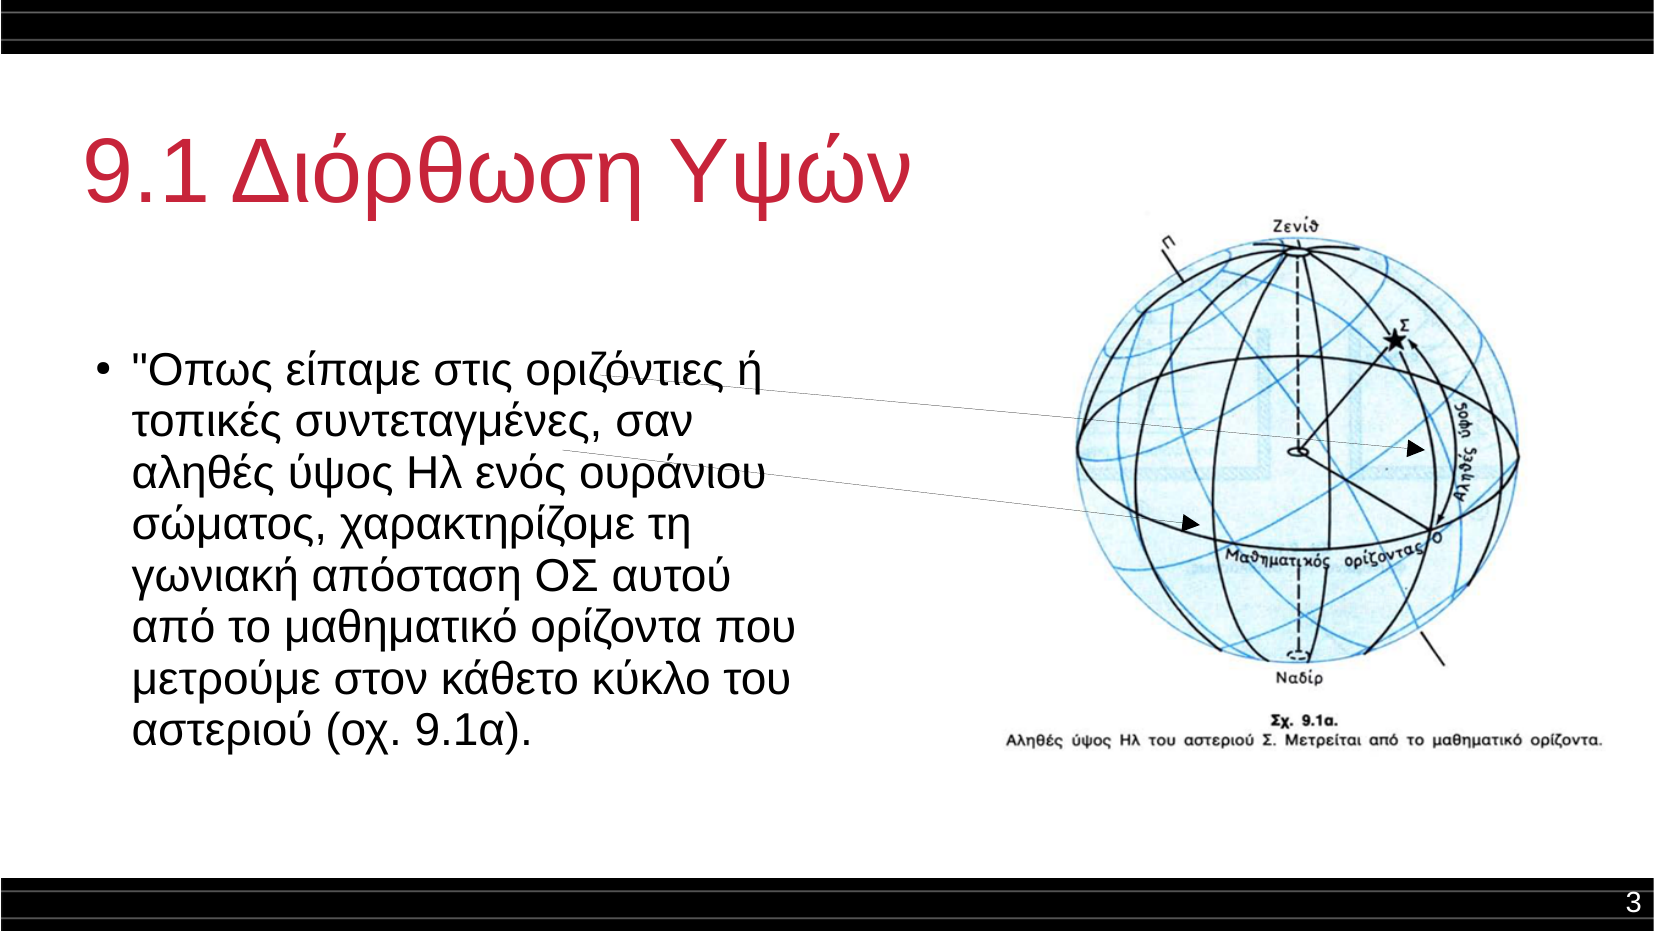

# 9.1 Διόρθωση Υψών
"Οπως είπαμε στις οριζόντιες ή τοπικές συντεταγμένες, σαν αληθές ύψος Ηλ ενός ουράνιου σώματος, χαρακτηρίζομε τη γωνιακή απόσταση ΟΣ αυτού από το μαθηματικό ορίζοντα που μετρούμε στον κάθετο κύκλο του αστεριού (οχ. 9.1α).